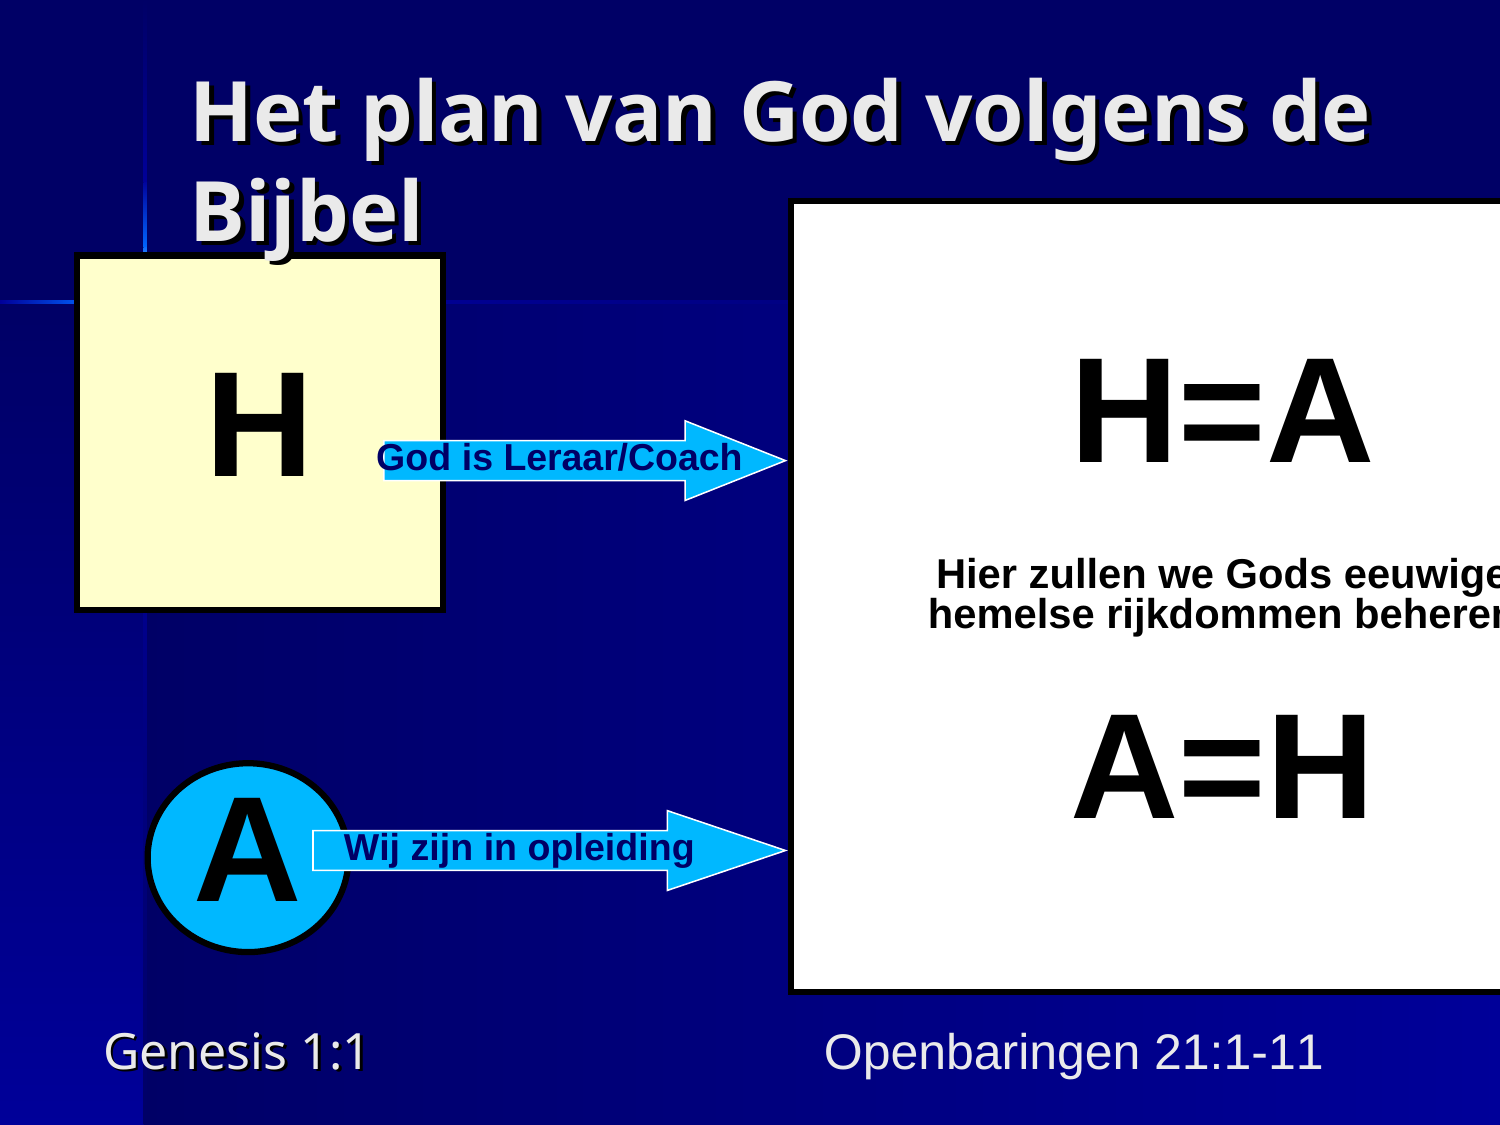

# Het plan van God volgens de Bijbel
H=A
Hier zullen we Gods eeuwige
hemelse rijkdommen beheren
A=H
H
God is Leraar/Coach
A
Wij zijn in opleiding
Genesis 1:1
Openbaringen 21:1-11